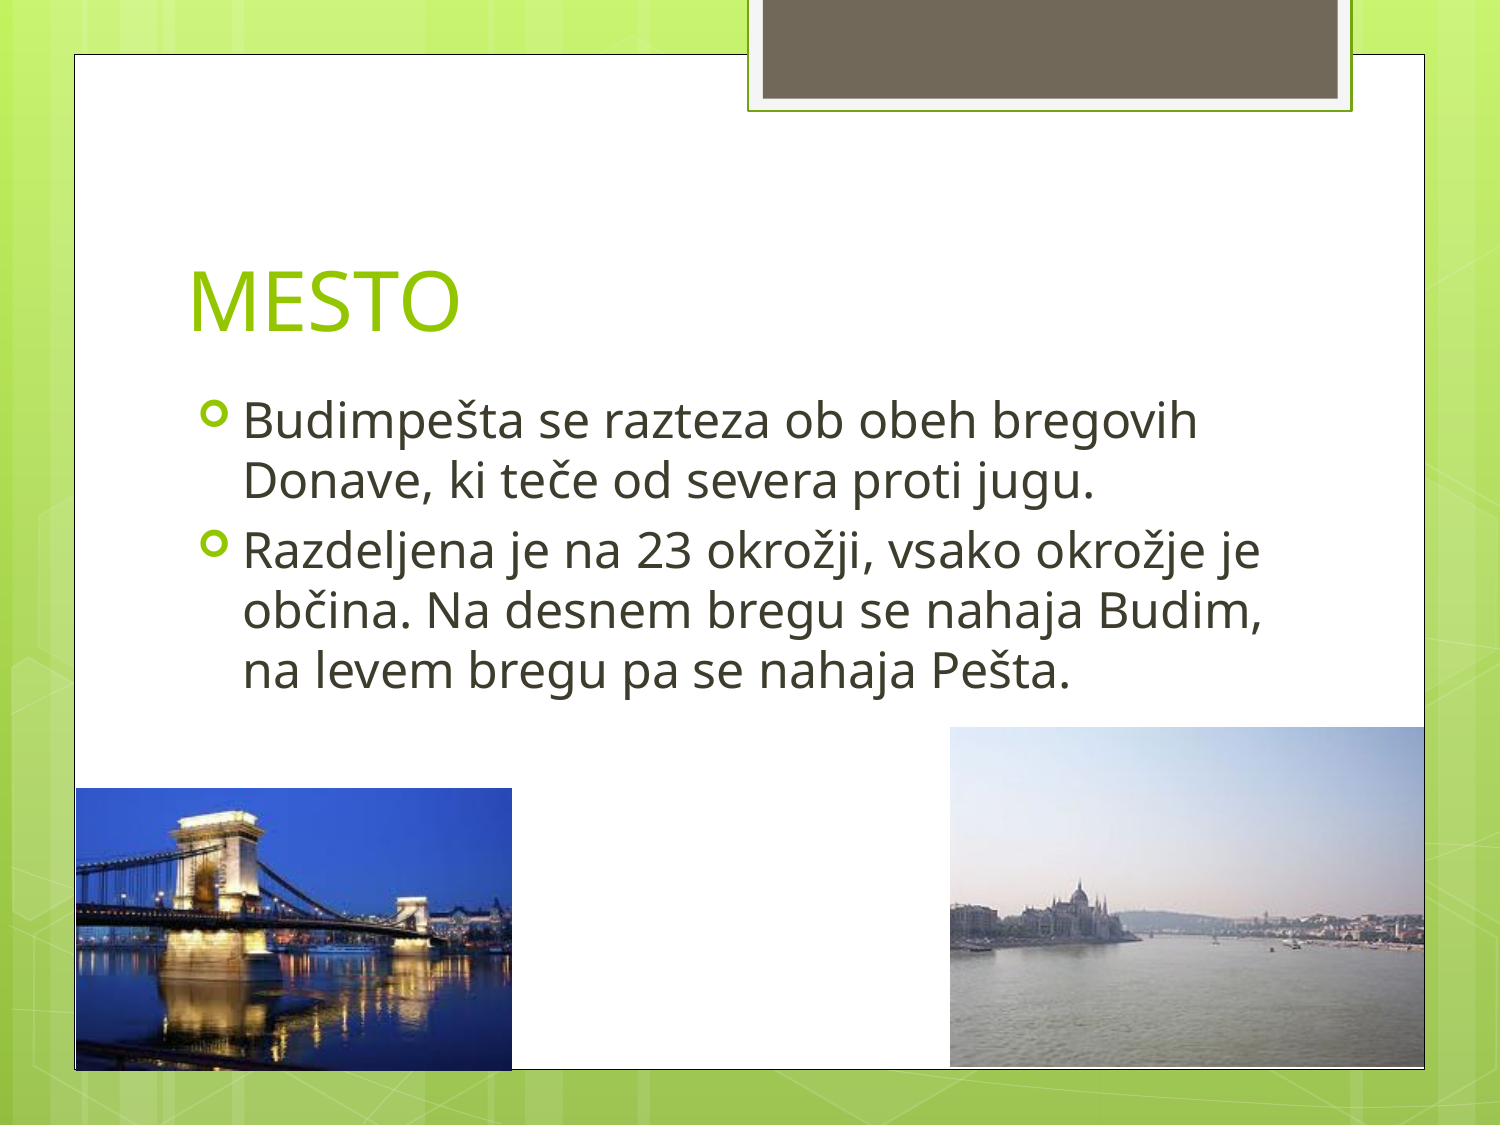

# MESTO
Budimpešta se razteza ob obeh bregovih Donave, ki teče od severa proti jugu.
Razdeljena je na 23 okrožji, vsako okrožje je občina. Na desnem bregu se nahaja Budim, na levem bregu pa se nahaja Pešta.